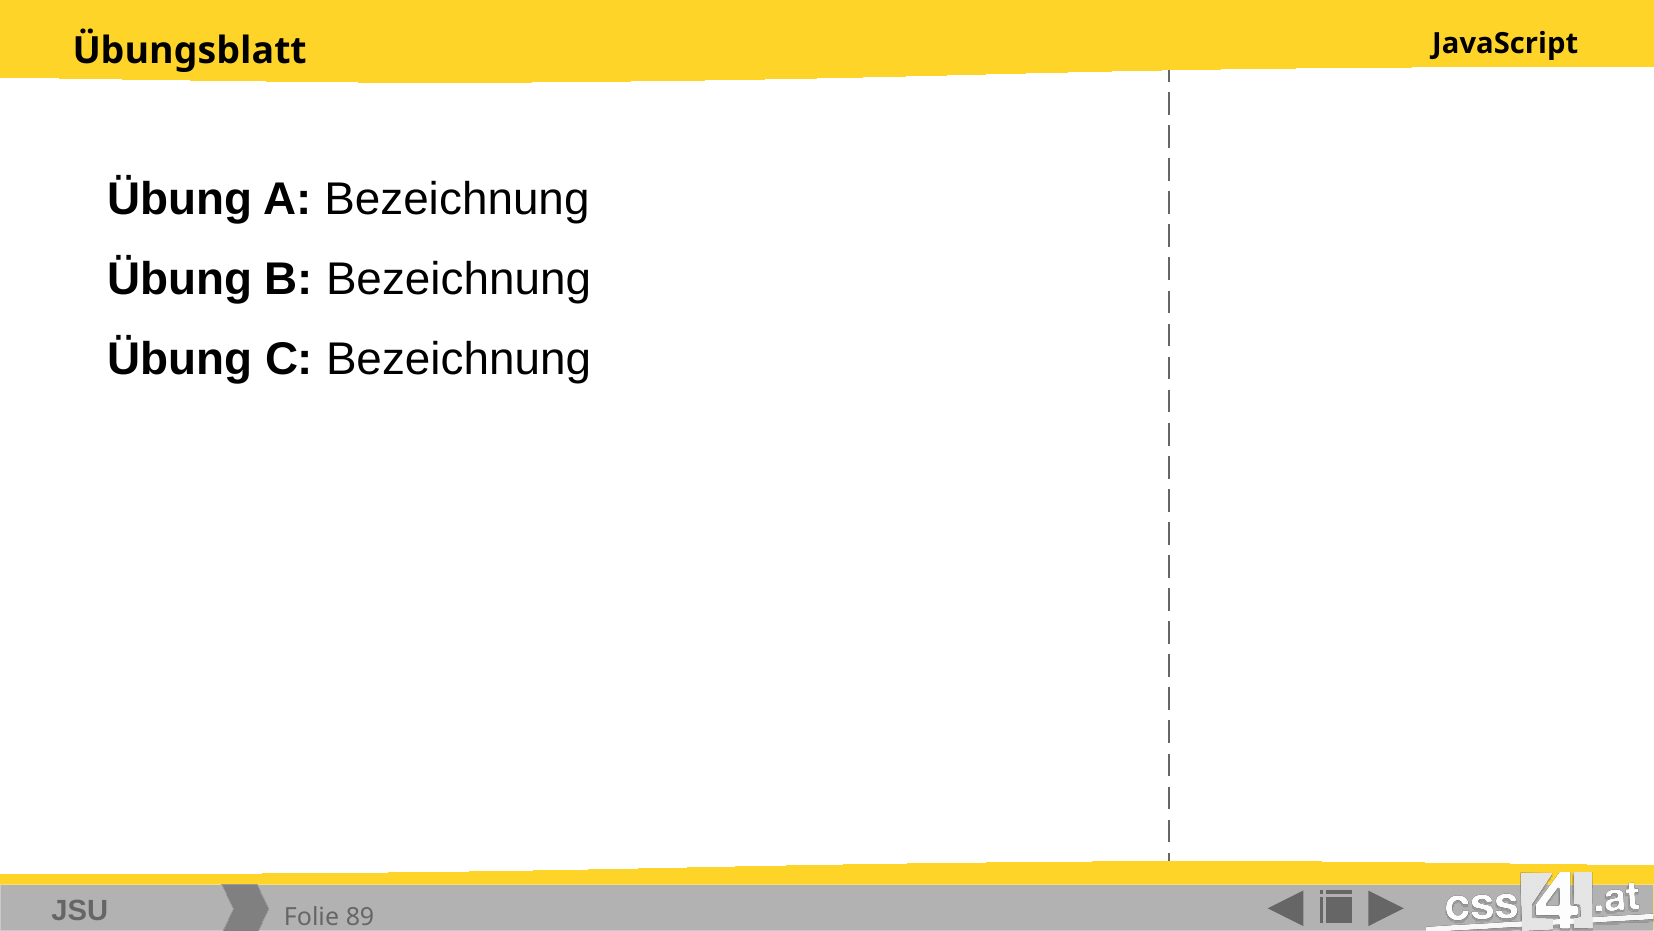

JavaScript
Übungsblatt
Übung A: Bezeichnung
Übung B: Bezeichnung
Übung C: Bezeichnung
JSU
Folie